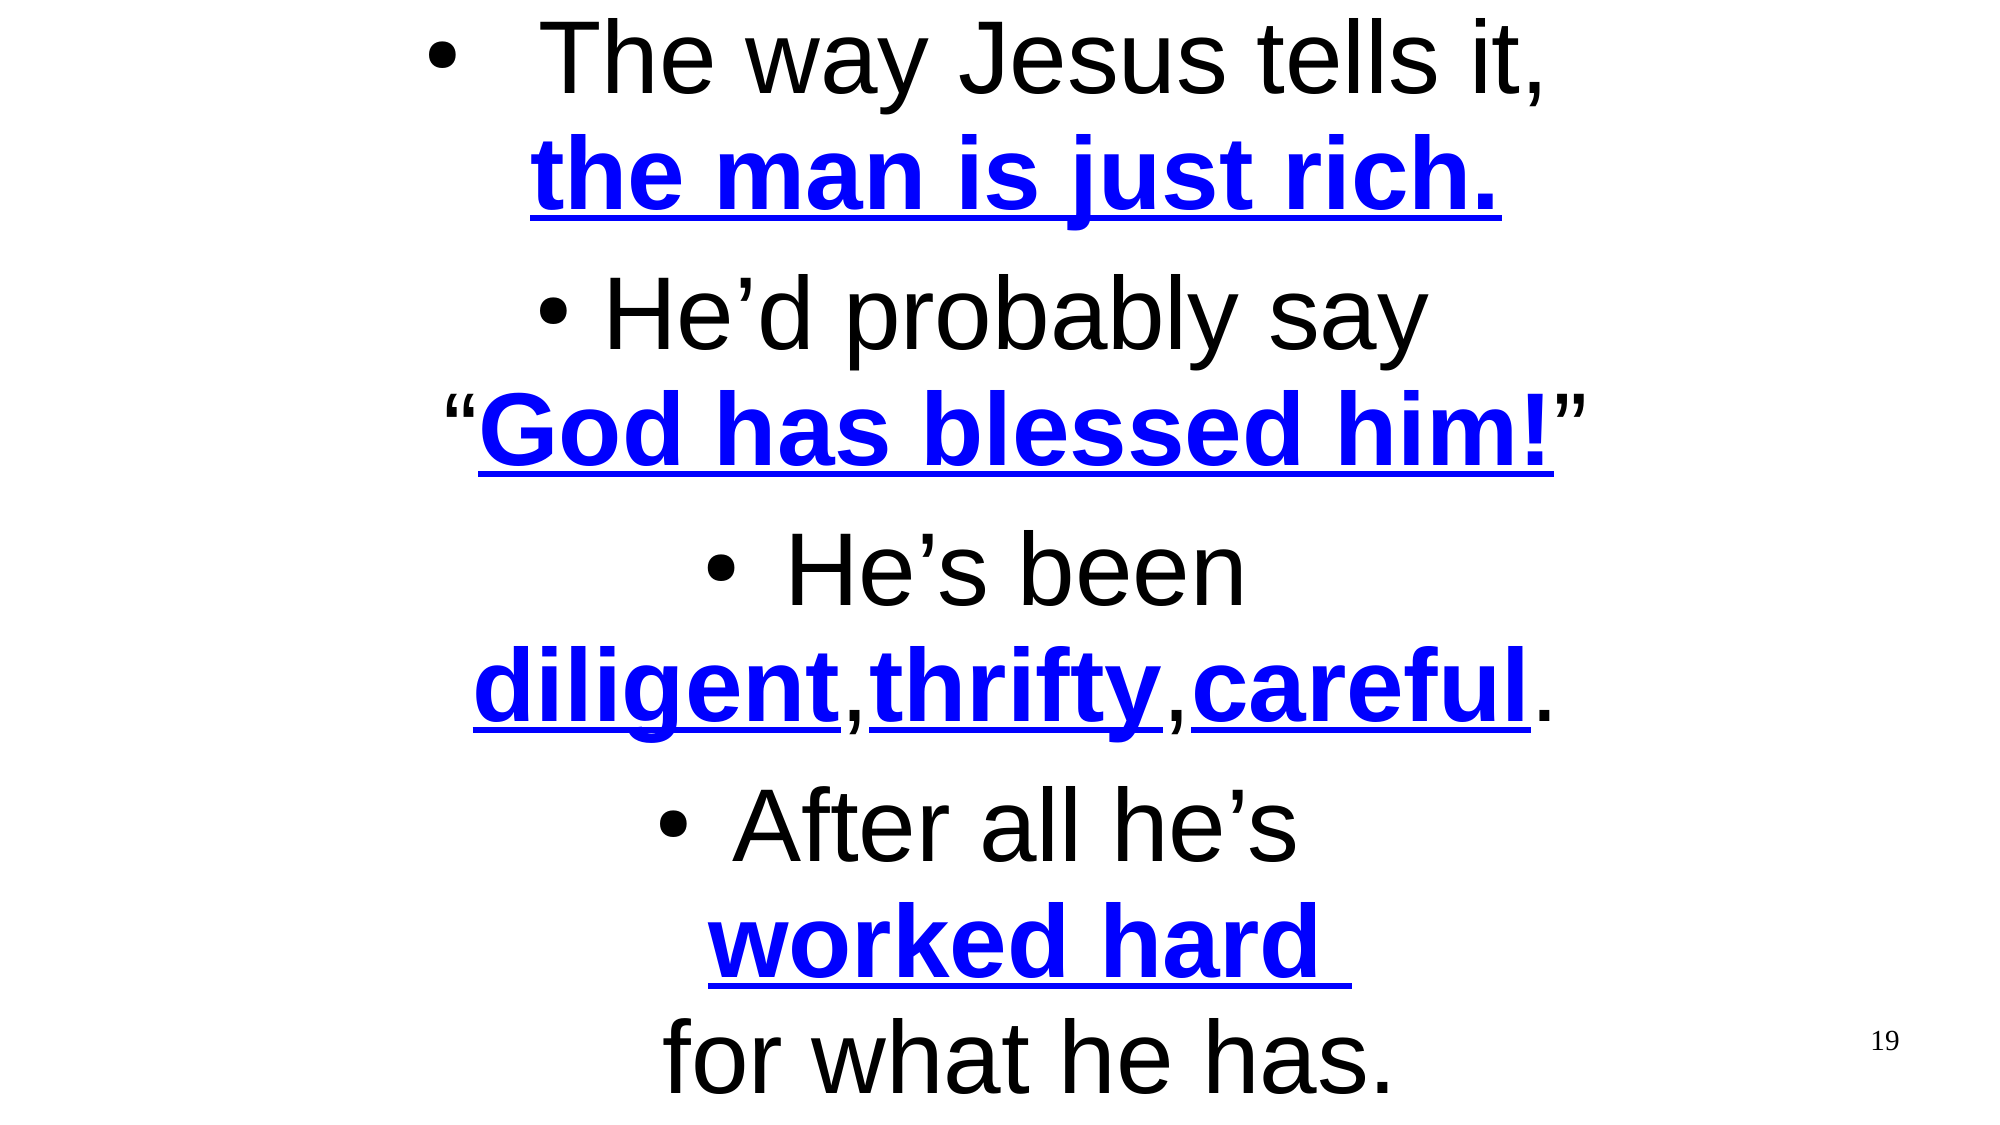

# The way Jesus tells it, the man is just rich.
He’d probably say
“God has blessed him!”
He’s been
diligent,thrifty,careful.
After all he’s
worked hard
for what he has.
19